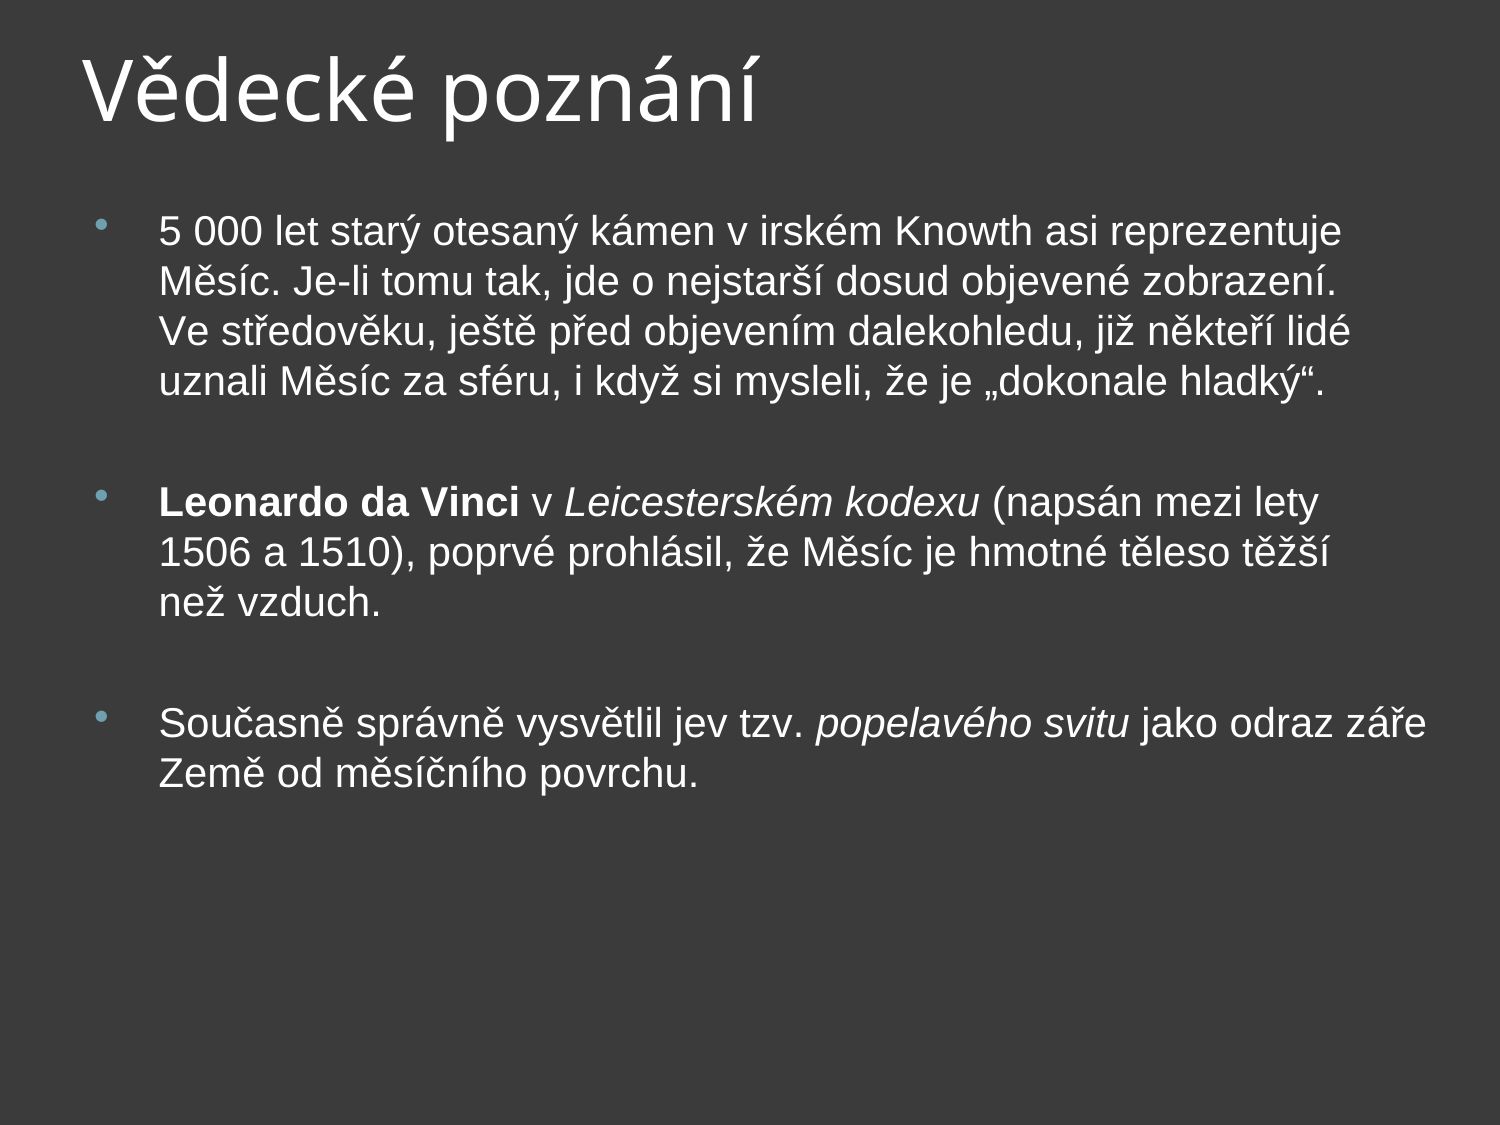

# Vědecké poznání
5 000 let starý otesaný kámen v irském Knowth asi reprezentuje Měsíc. Je-li tomu tak, jde o nejstarší dosud objevené zobrazení. Ve středověku, ještě před objevením dalekohledu, již někteří lidé uznali Měsíc za sféru, i když si mysleli, že je „dokonale hladký“.
Leonardo da Vinci v Leicesterském kodexu (napsán mezi lety
1506 a 1510), poprvé prohlásil, že Měsíc je hmotné těleso těžší
než vzduch.
Současně správně vysvětlil jev tzv. popelavého svitu jako odraz záře Země od měsíčního povrchu.